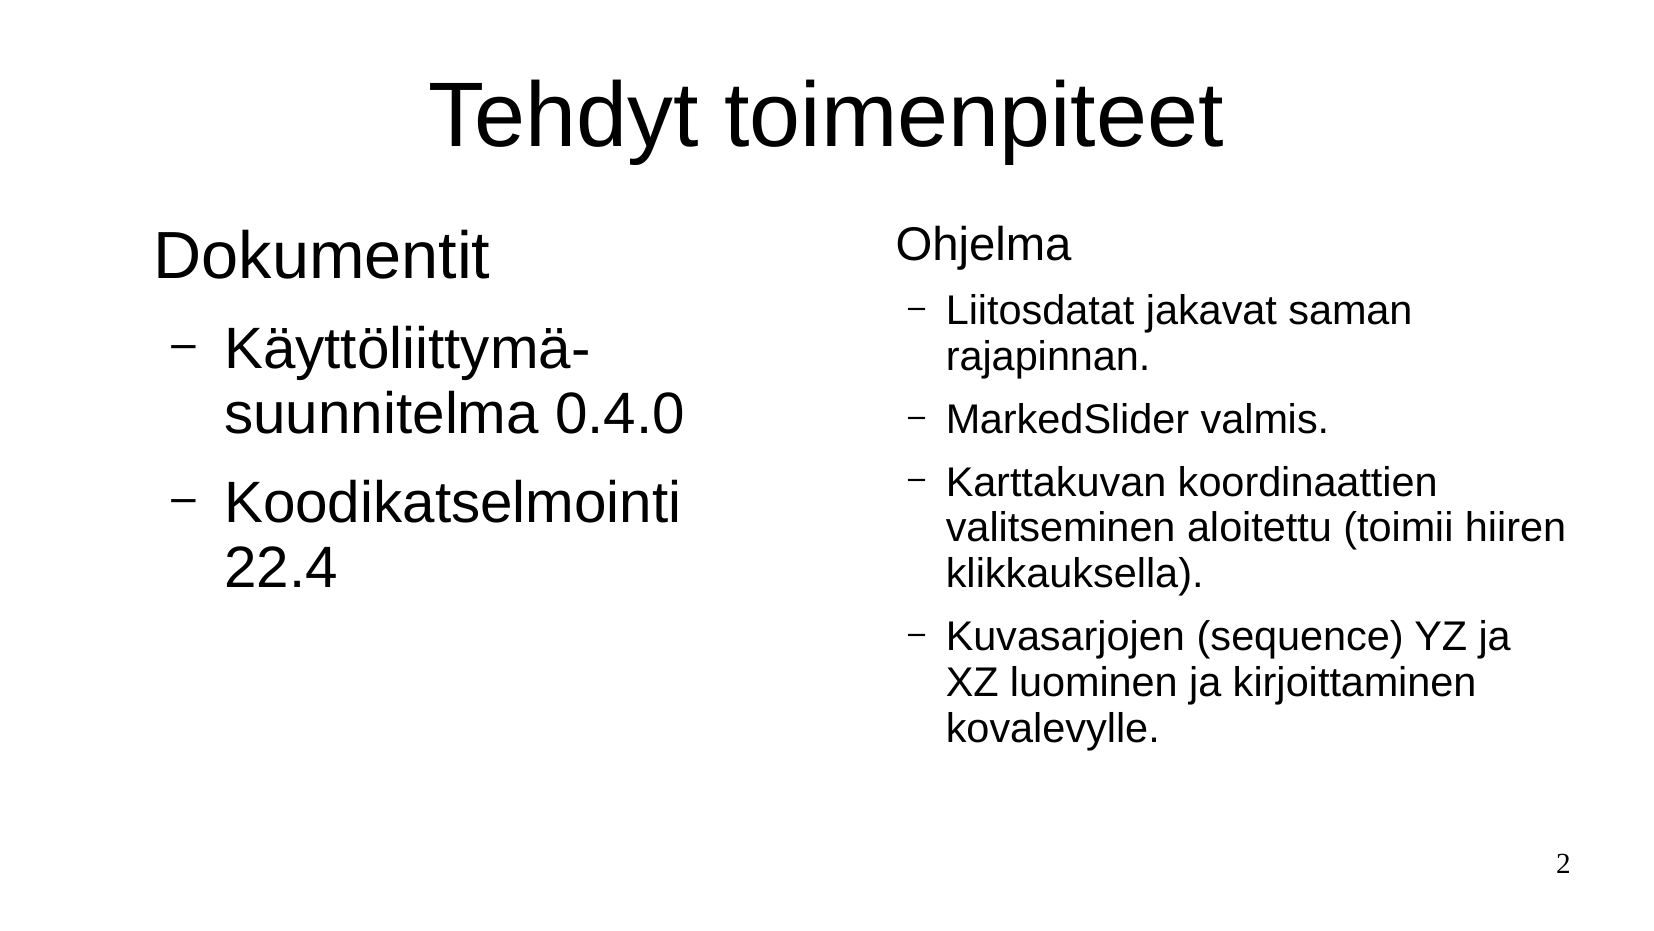

# Tehdyt toimenpiteet
Dokumentit
Käyttöliittymä-suunnitelma 0.4.0
Koodikatselmointi 22.4
Ohjelma
Liitosdatat jakavat saman rajapinnan.
MarkedSlider valmis.
Karttakuvan koordinaattien valitseminen aloitettu (toimii hiiren klikkauksella).
Kuvasarjojen (sequence) YZ ja XZ luominen ja kirjoittaminen kovalevylle.
2